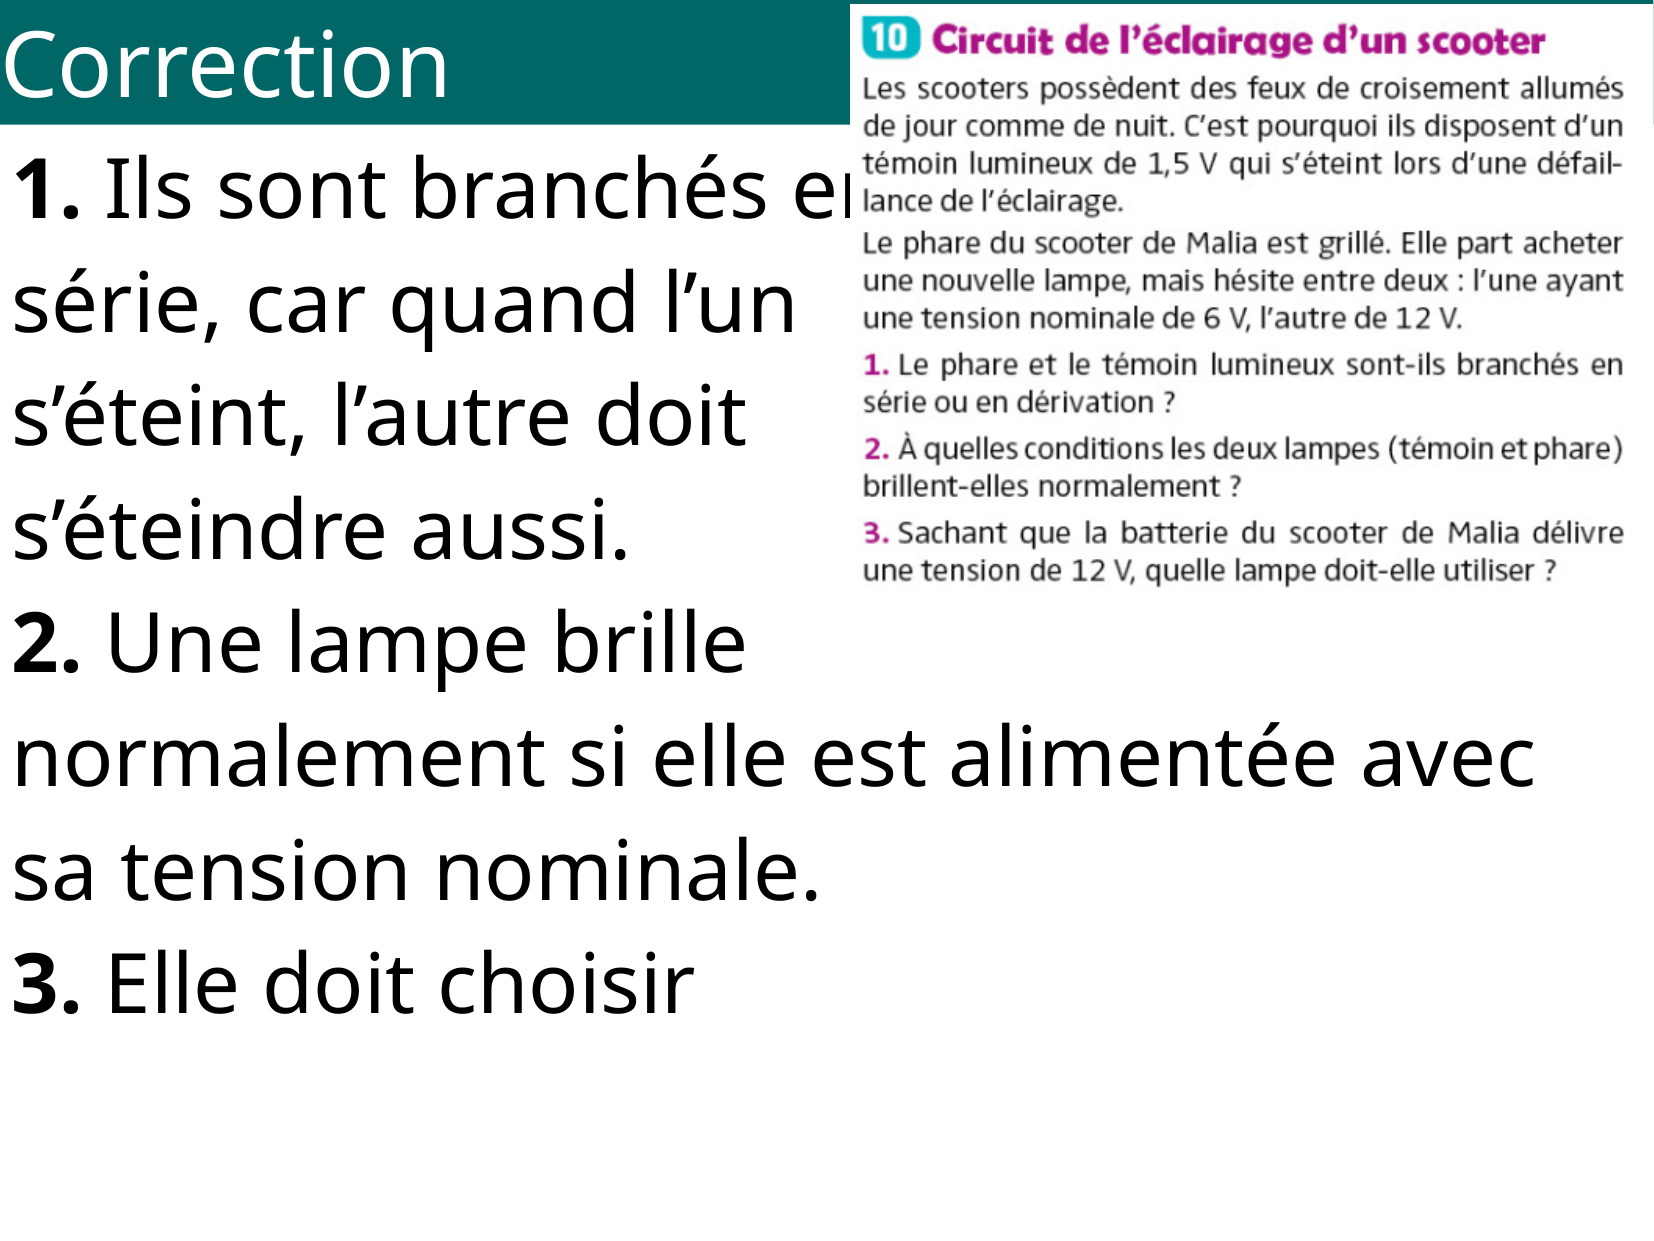

# Correction
1. Ils sont branchés en
série, car quand l’un
s’éteint, l’autre doit
s’éteindre aussi.
2. Une lampe brille
normalement si elle est alimentée avec sa tension nominale.
3. Elle doit choisir